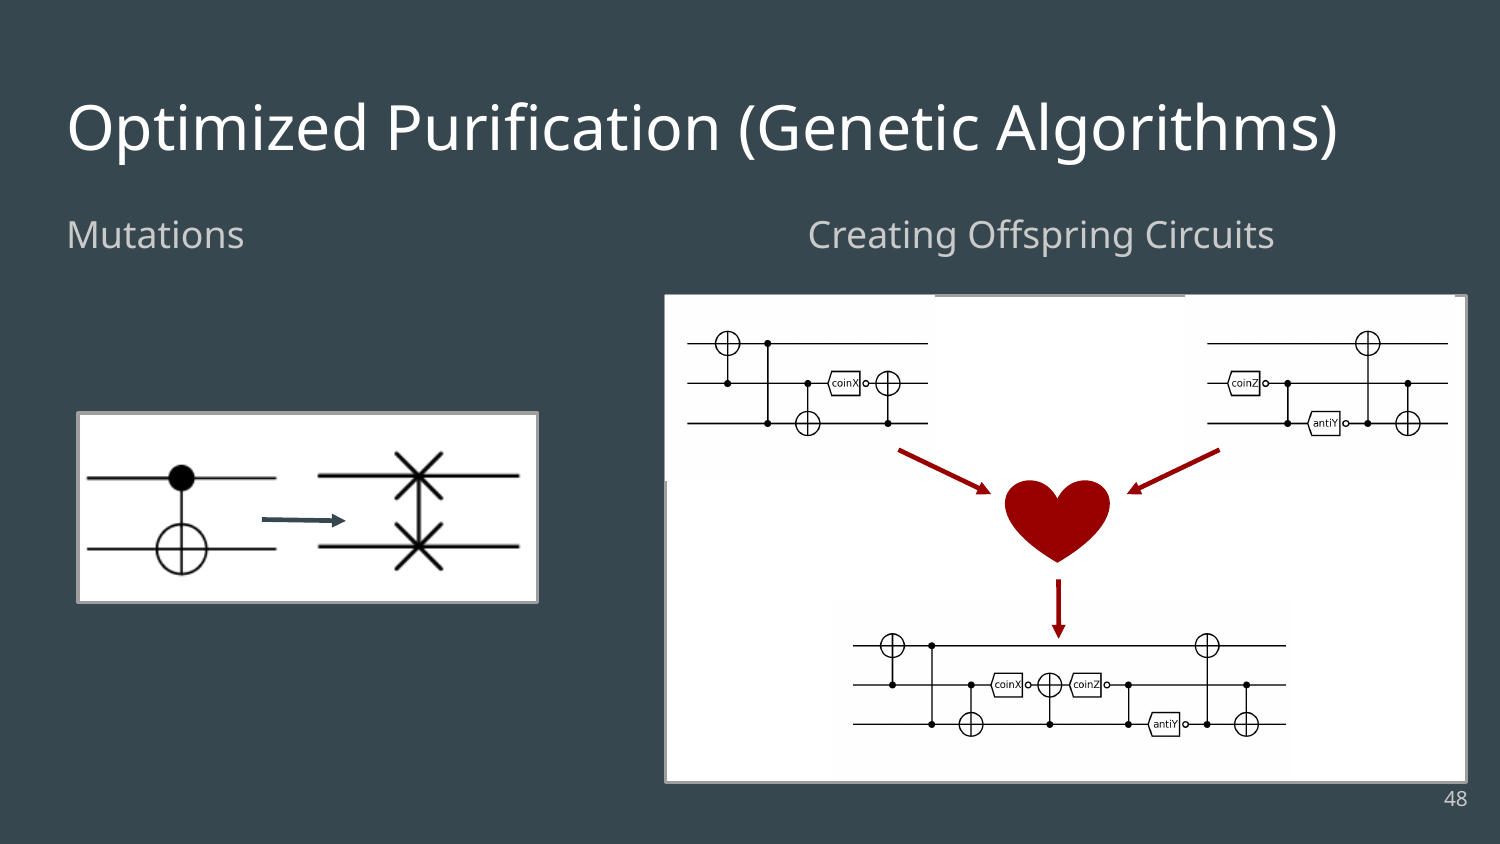

Optimized Purification (Genetic Algorithms)
# Mutations
Creating Offspring Circuits